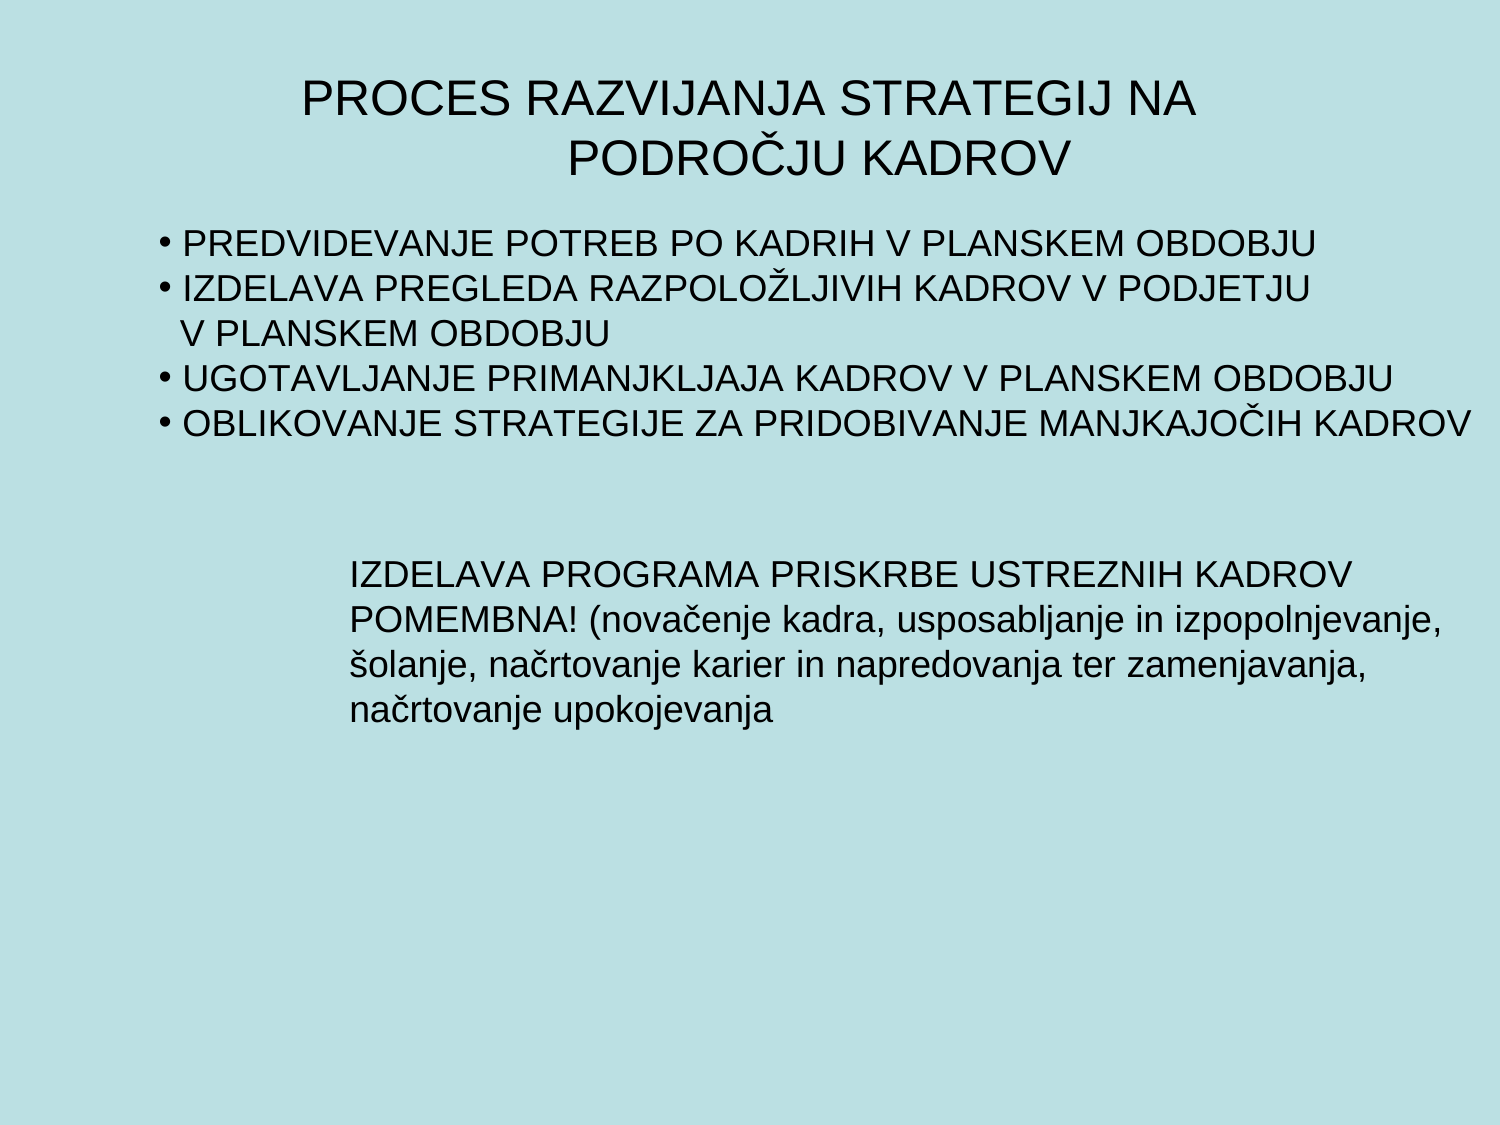

PROCES RAZVIJANJA STRATEGIJ NA
 PODROČJU KADROV
 PREDVIDEVANJE POTREB PO KADRIH V PLANSKEM OBDOBJU
 IZDELAVA PREGLEDA RAZPOLOŽLJIVIH KADROV V PODJETJU
 V PLANSKEM OBDOBJU
 UGOTAVLJANJE PRIMANJKLJAJA KADROV V PLANSKEM OBDOBJU
 OBLIKOVANJE STRATEGIJE ZA PRIDOBIVANJE MANJKAJOČIH KADROV
IZDELAVA PROGRAMA PRISKRBE USTREZNIH KADROV
POMEMBNA! (novačenje kadra, usposabljanje in izpopolnjevanje,
šolanje, načrtovanje karier in napredovanja ter zamenjavanja,
načrtovanje upokojevanja